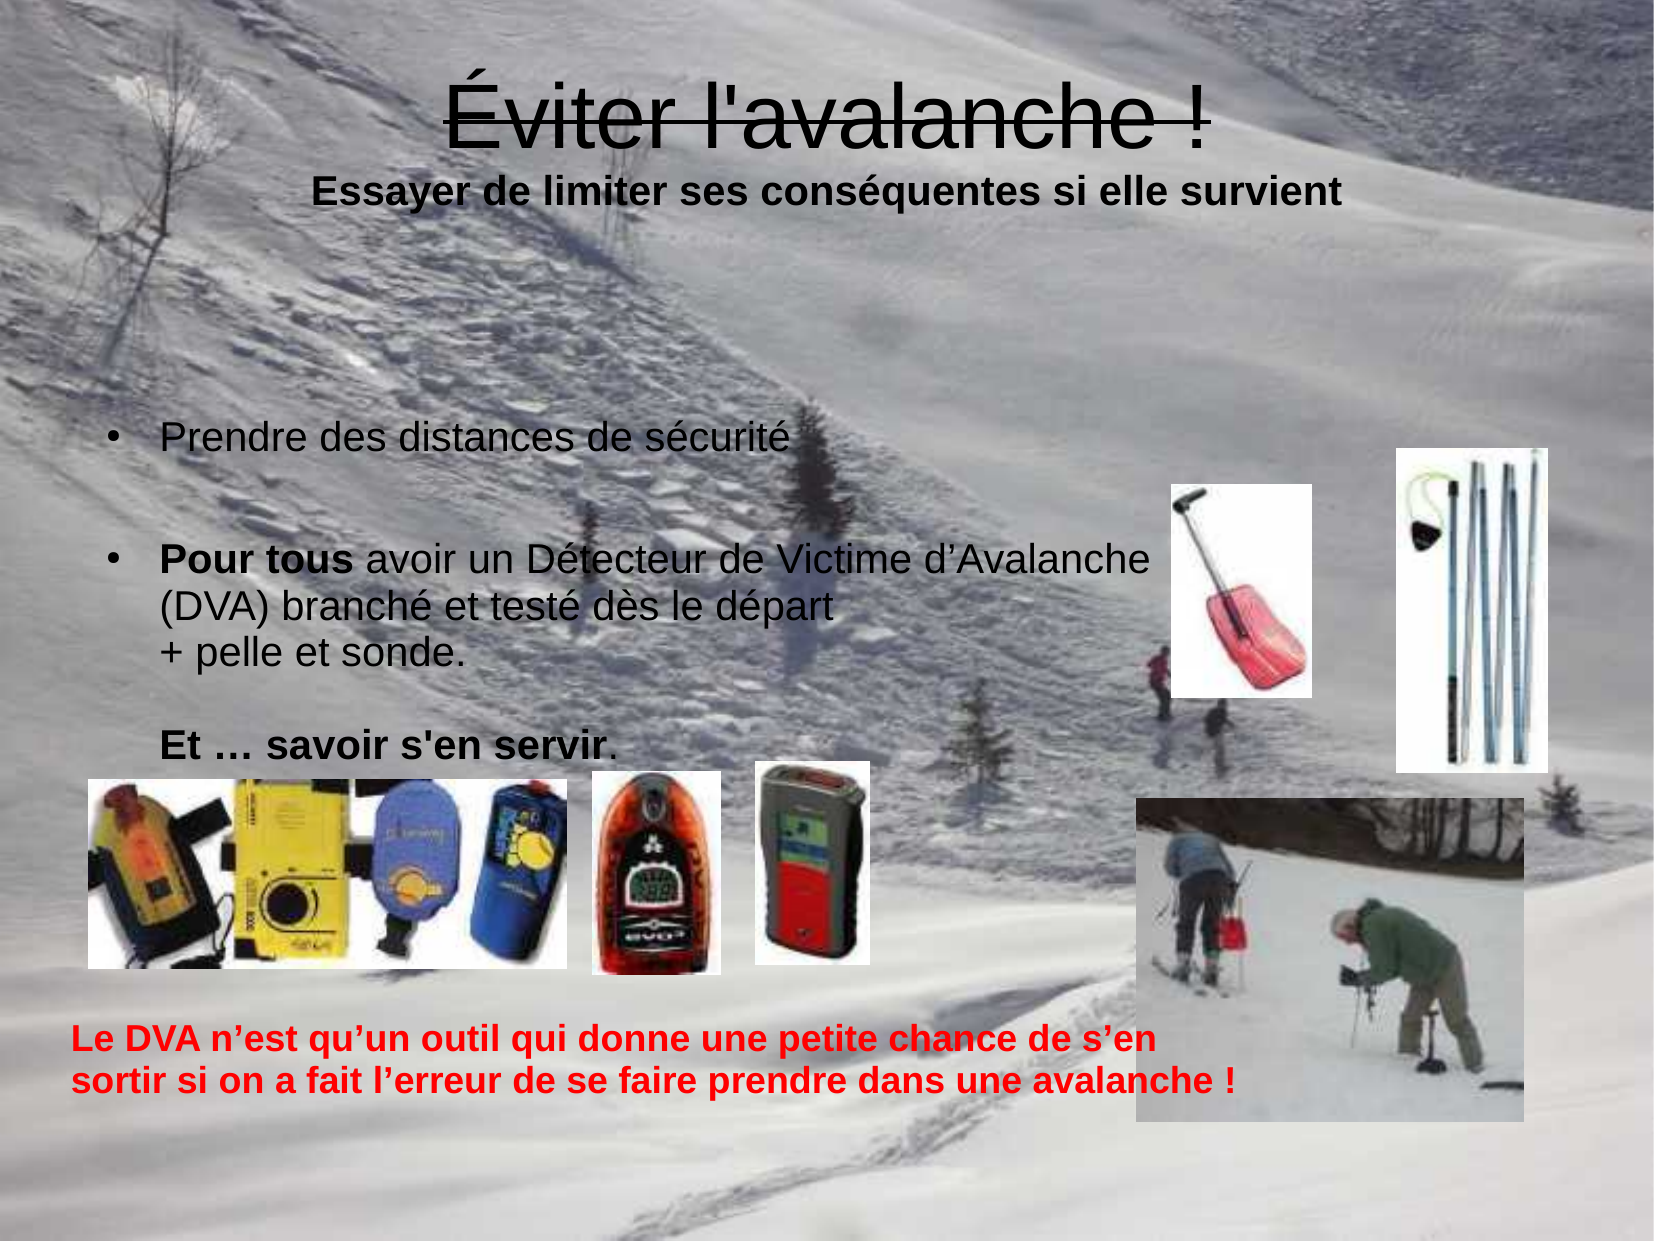

# Éviter l'avalanche ! Essayer de limiter ses conséquentes si elle survient
Prendre des distances de sécurité
Pour tous avoir un Détecteur de Victime d’Avalanche
(DVA) branché et testé dès le départ
+ pelle et sonde.
Et … savoir s'en servir.
Le DVA n’est qu’un outil qui donne une petite chance de s’en sortir si on a fait l’erreur de se faire prendre dans une avalanche !